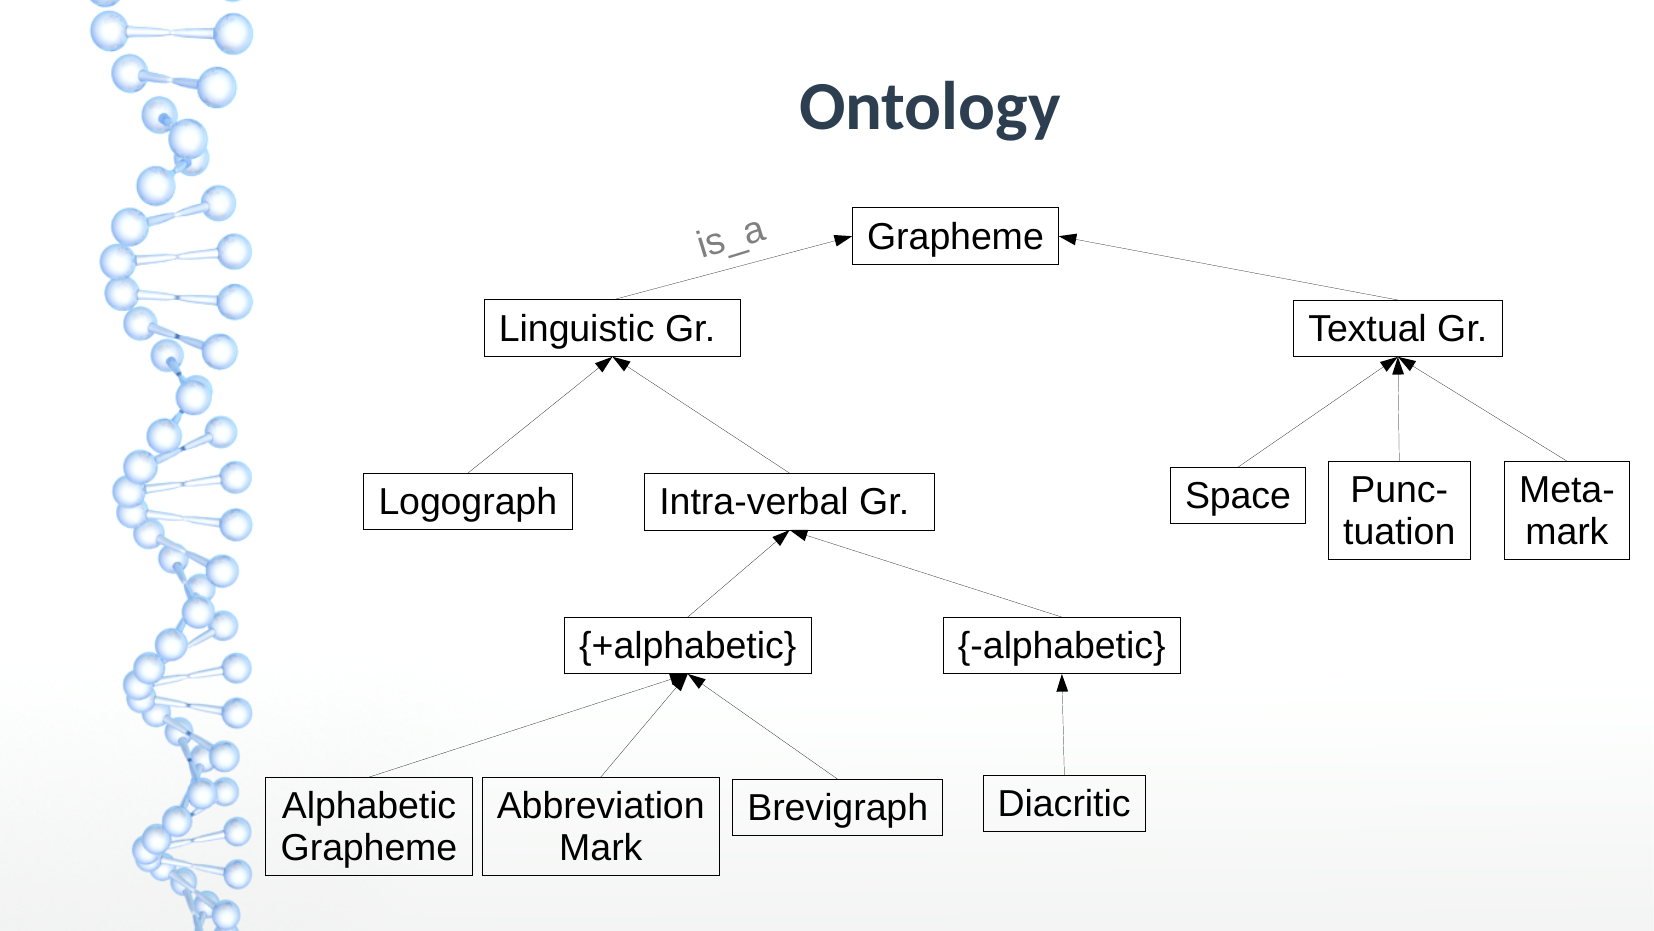

# Ontology
Grapheme
is_a
Linguistic Gr.
Textual Gr.
Punc-
tuation
Meta-
mark
Space
Logograph
Intra-verbal Gr.
{+alphabetic}
{-alphabetic}
Diacritic
Alphabetic
Grapheme
Abbreviation
Mark
Brevigraph